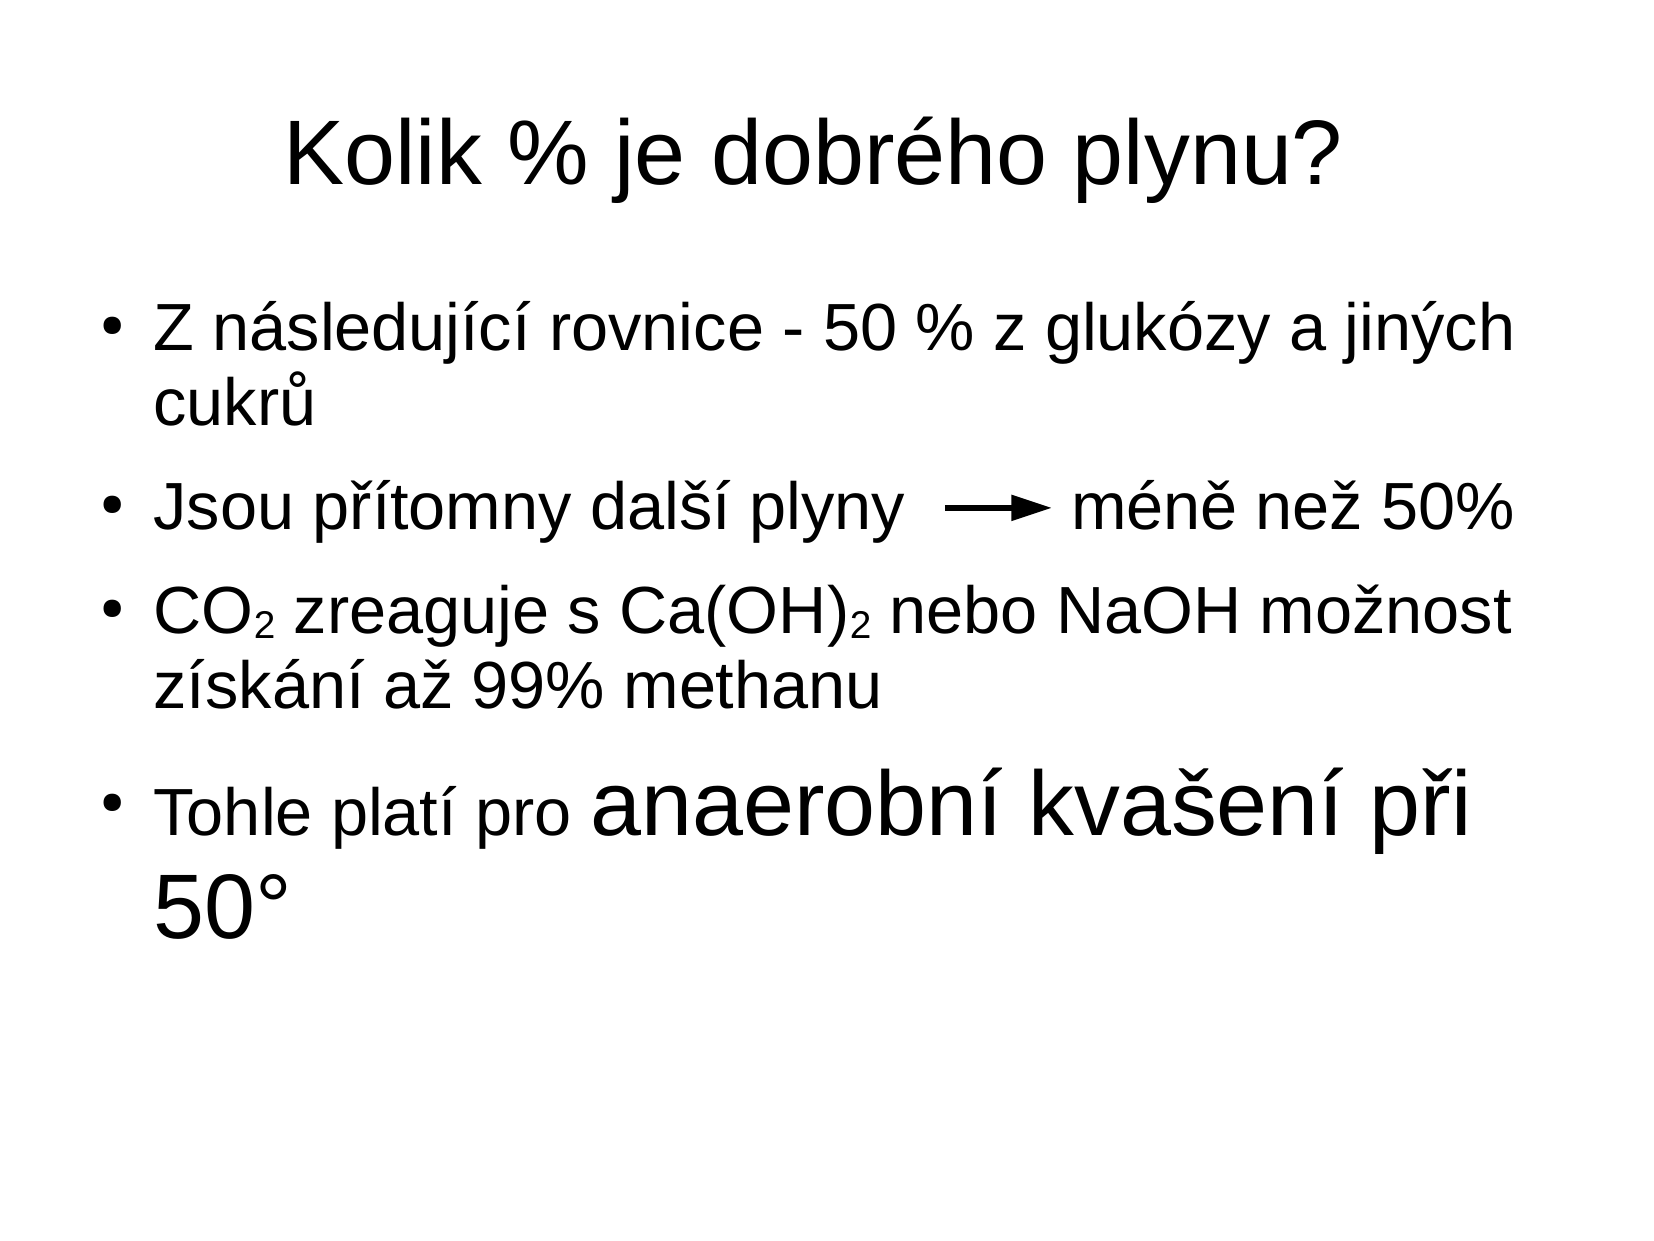

# Kolik % je dobrého plynu?
Z následující rovnice - 50 % z glukózy a jiných cukrů
Jsou přítomny další plyny méně než 50%
CO2 zreaguje s Ca(OH)2 nebo NaOH možnost získání až 99% methanu
Tohle platí pro anaerobní kvašení při 50°